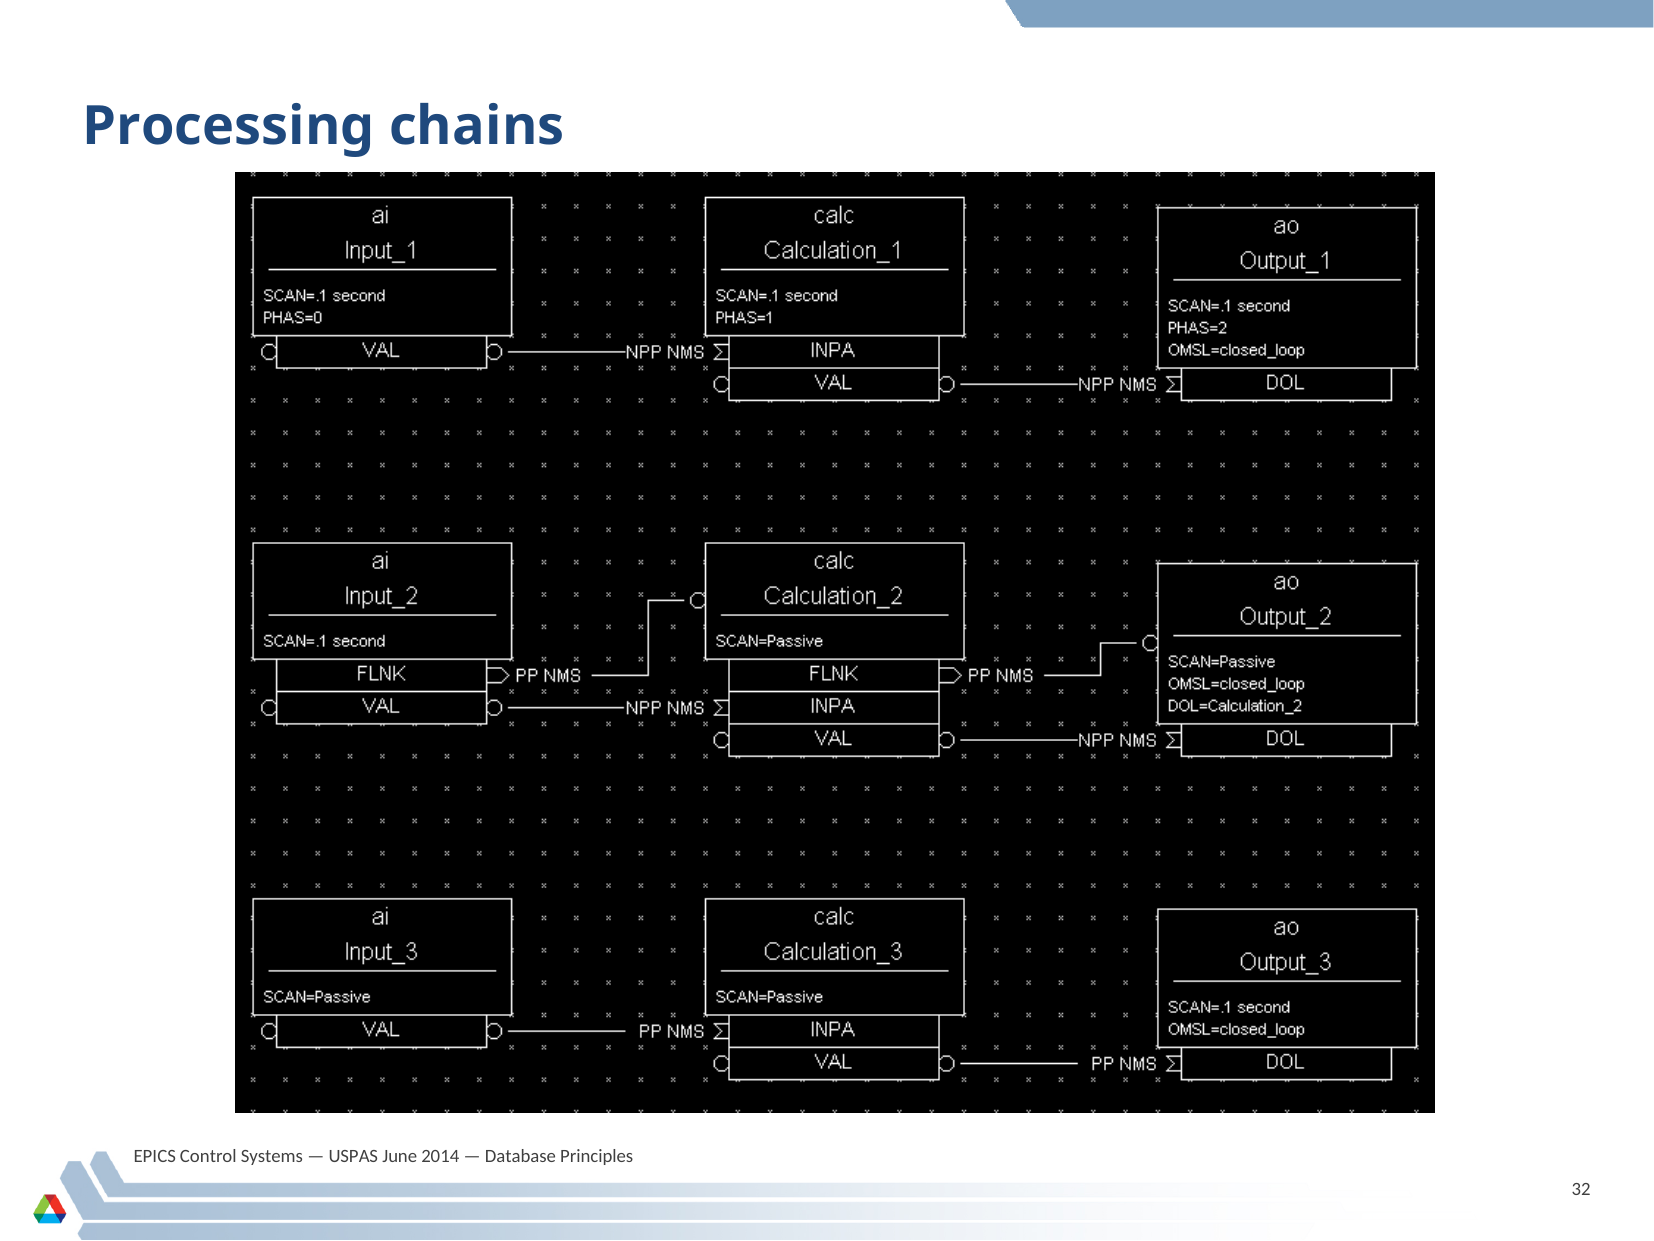

# Processing chains
EPICS Control Systems — USPAS June 2014 — Database Principles
32